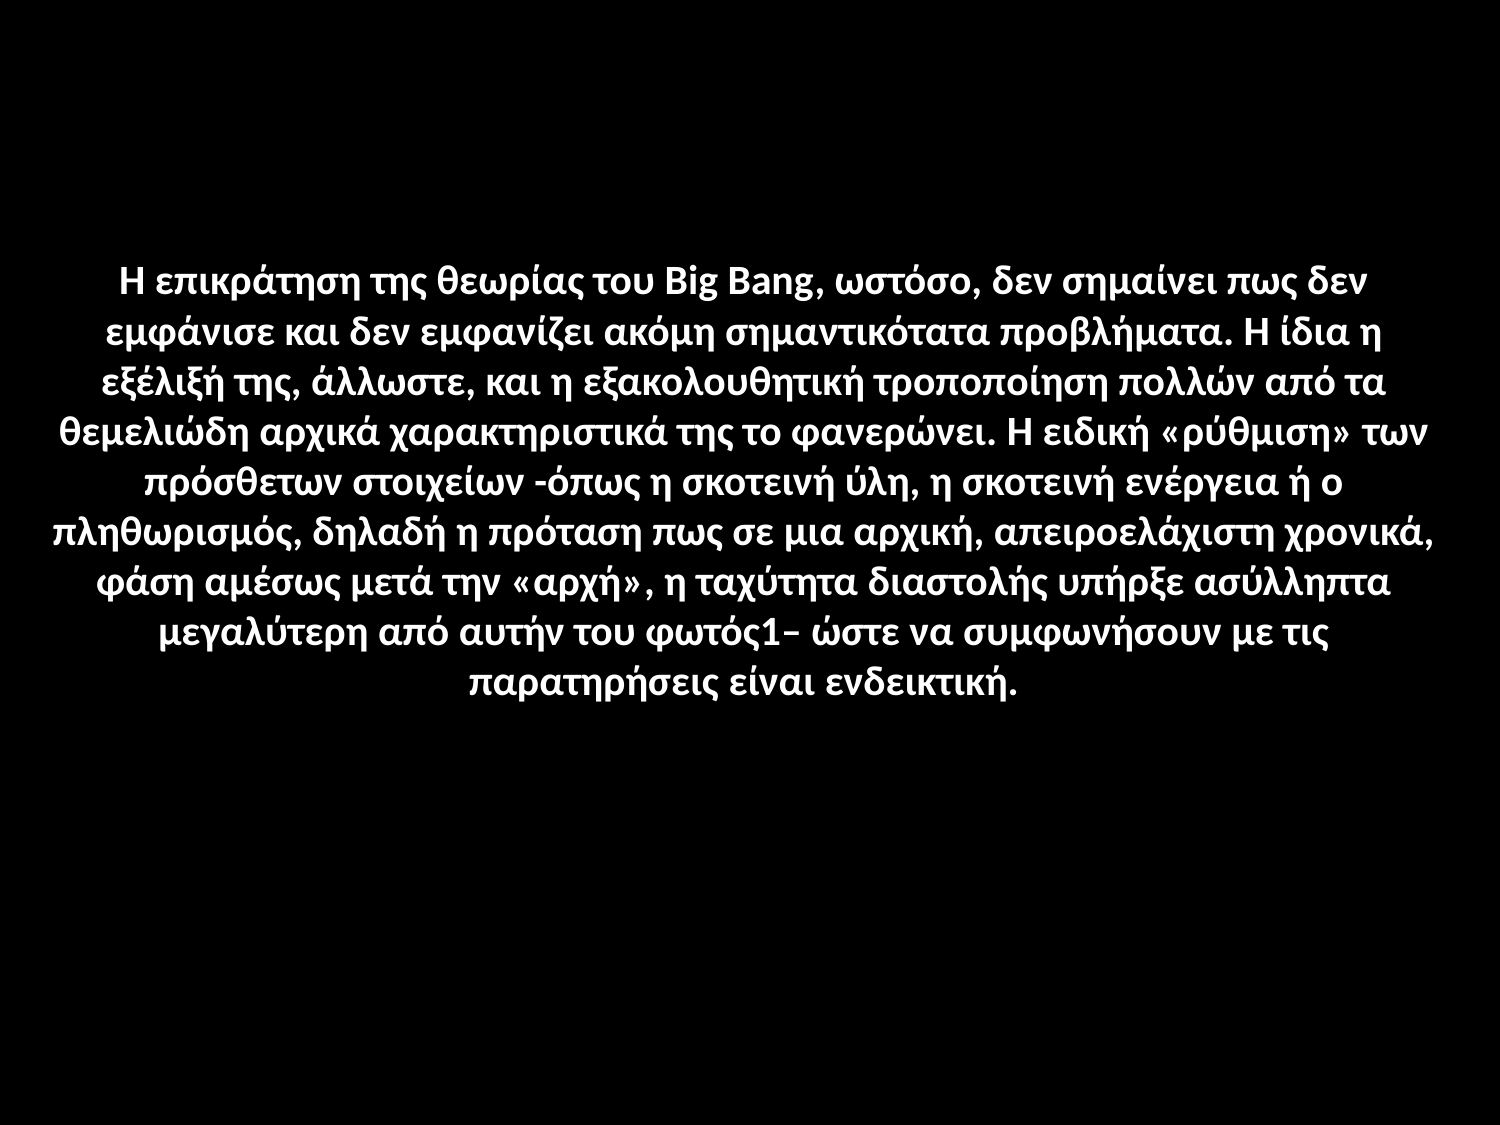

Η επικράτηση της θεωρίας του Big Bang, ωστόσο, δεν σημαίνει πως δεν εμφάνισε και δεν εμφανίζει ακόμη σημαντικότατα προβλήματα. Η ίδια η εξέλιξή της, άλλωστε, και η εξακολουθητική τροποποίηση πολλών από τα θεμελιώδη αρχικά χαρακτηριστικά της το φανερώνει. Η ειδική «ρύθμιση» των πρόσθετων στοιχείων -όπως η σκοτεινή ύλη, η σκοτεινή ενέργεια ή ο πληθωρισμός, δηλαδή η πρόταση πως σε μια αρχική, απειροελάχιστη χρονικά, φάση αμέσως μετά την «αρχή», η ταχύτητα διαστολής υπήρξε ασύλληπτα μεγαλύτερη από αυτήν του φωτός1– ώστε να συμφωνήσουν με τις παρατηρήσεις είναι ενδεικτική.